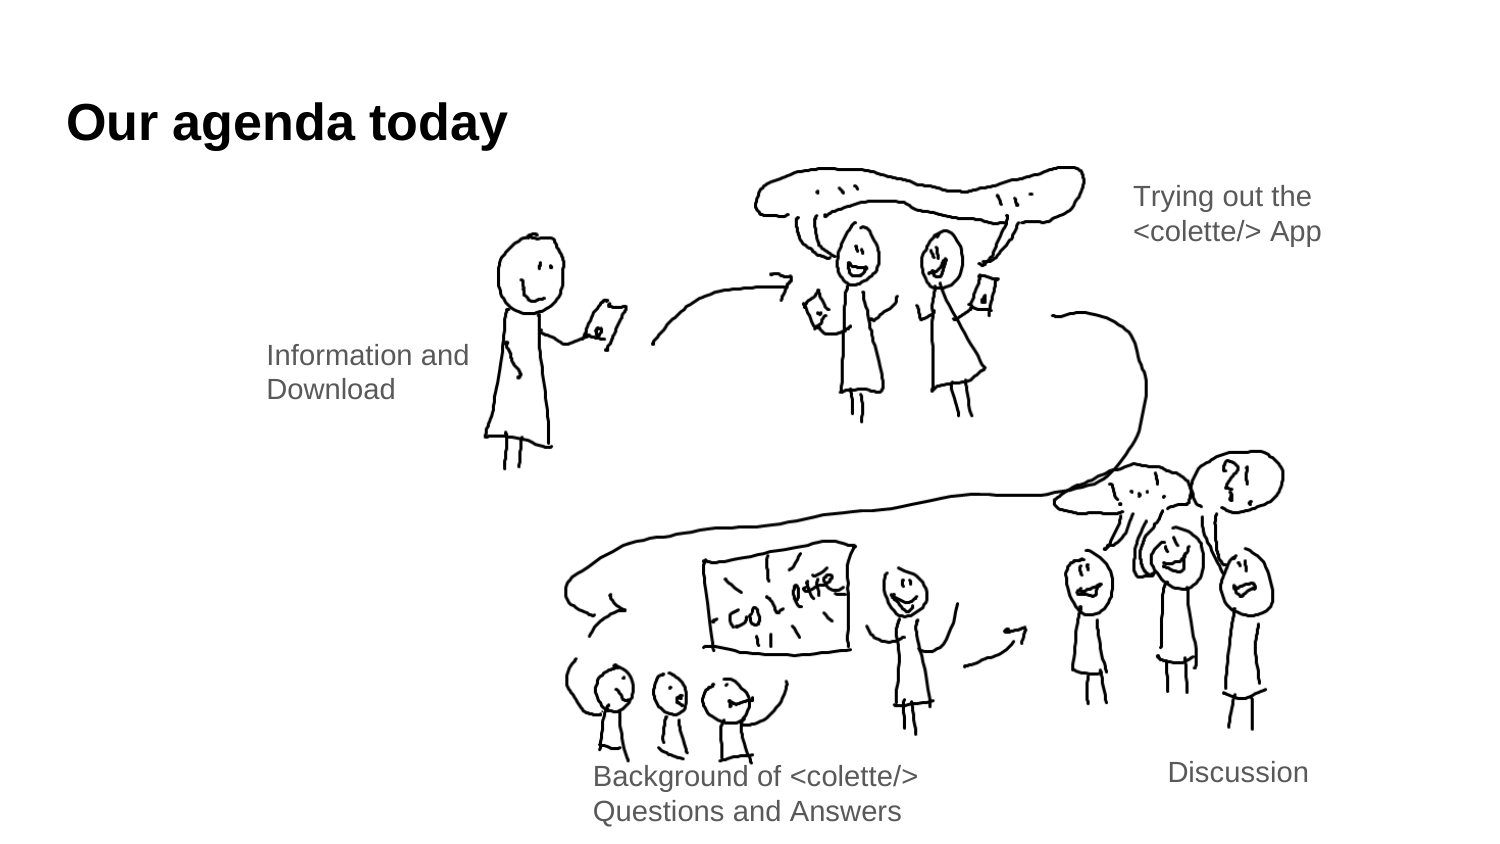

# Our agenda today
Trying out the <colette/> App
Information and Download
Discussion
Background of <colette/>
Questions and Answers